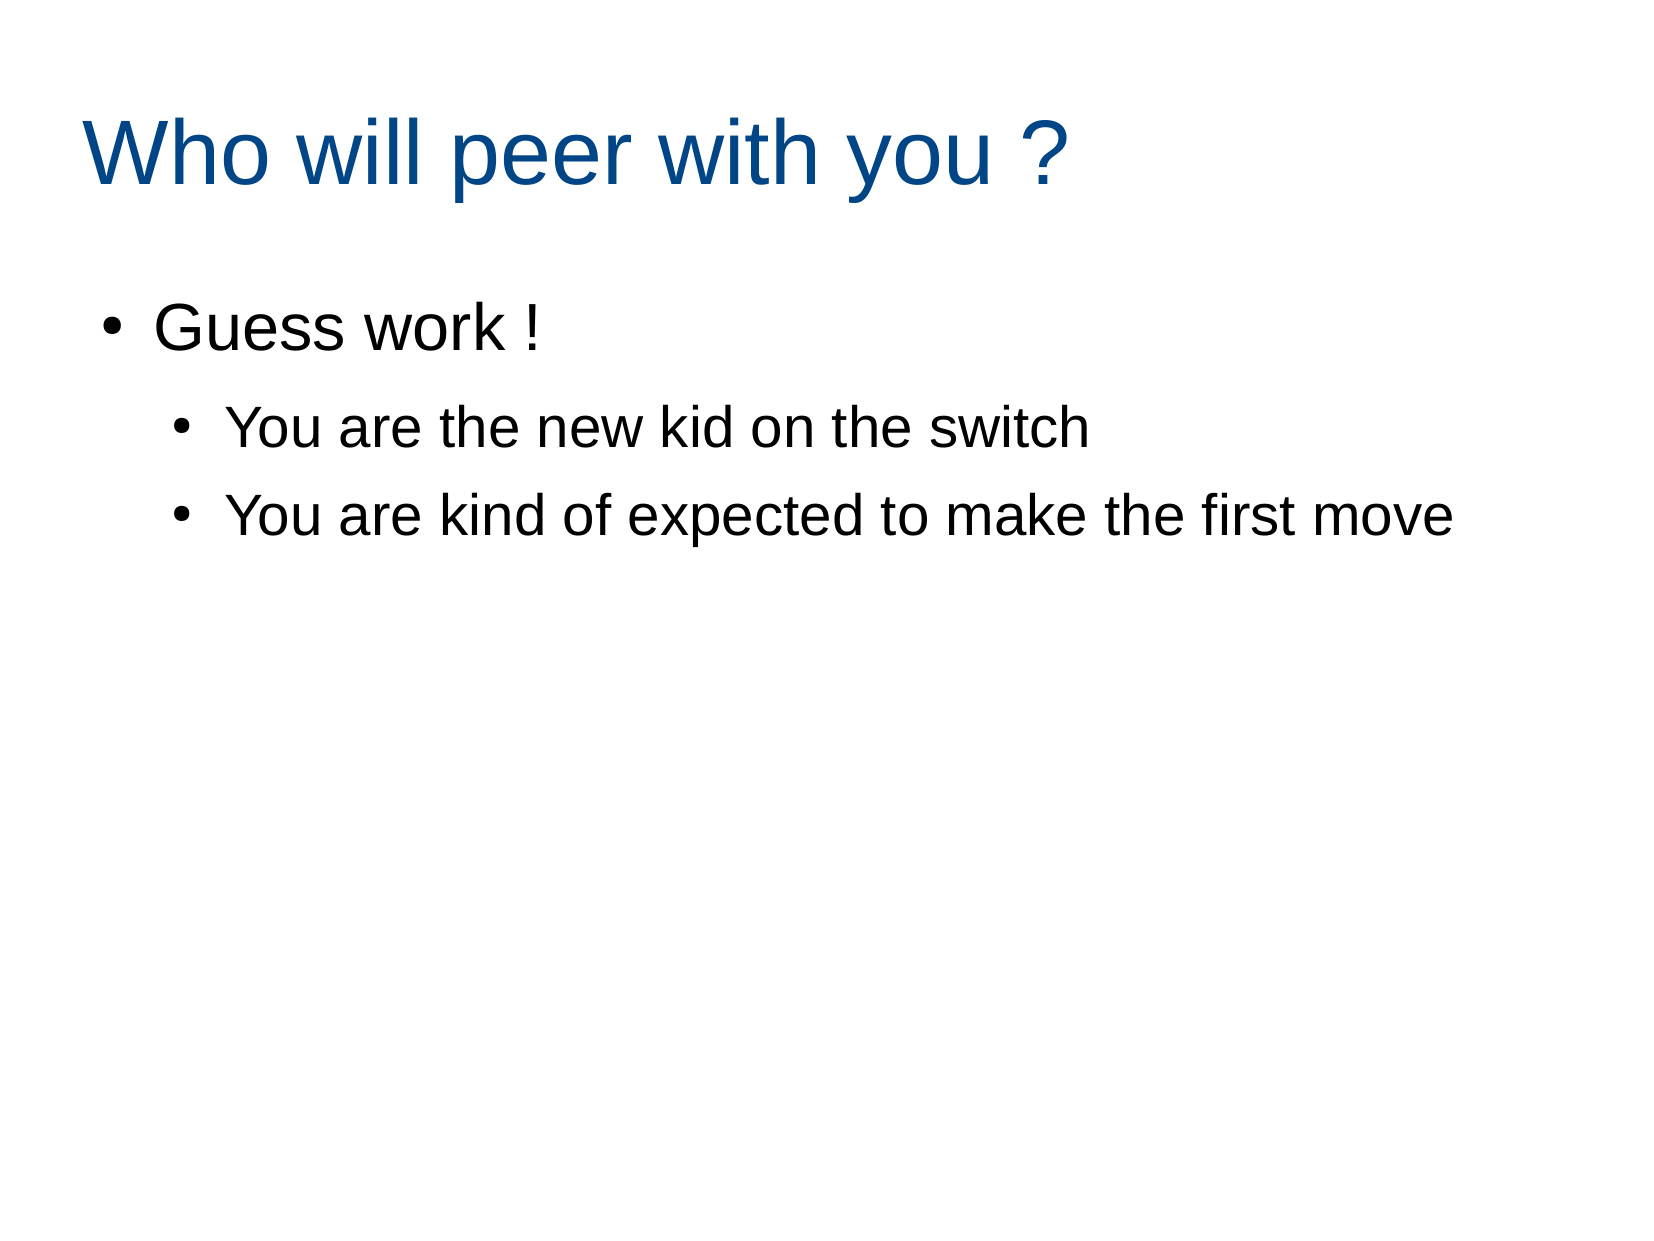

# Who will peer with you ?
Guess work !
You are the new kid on the switch
You are kind of expected to make the first move